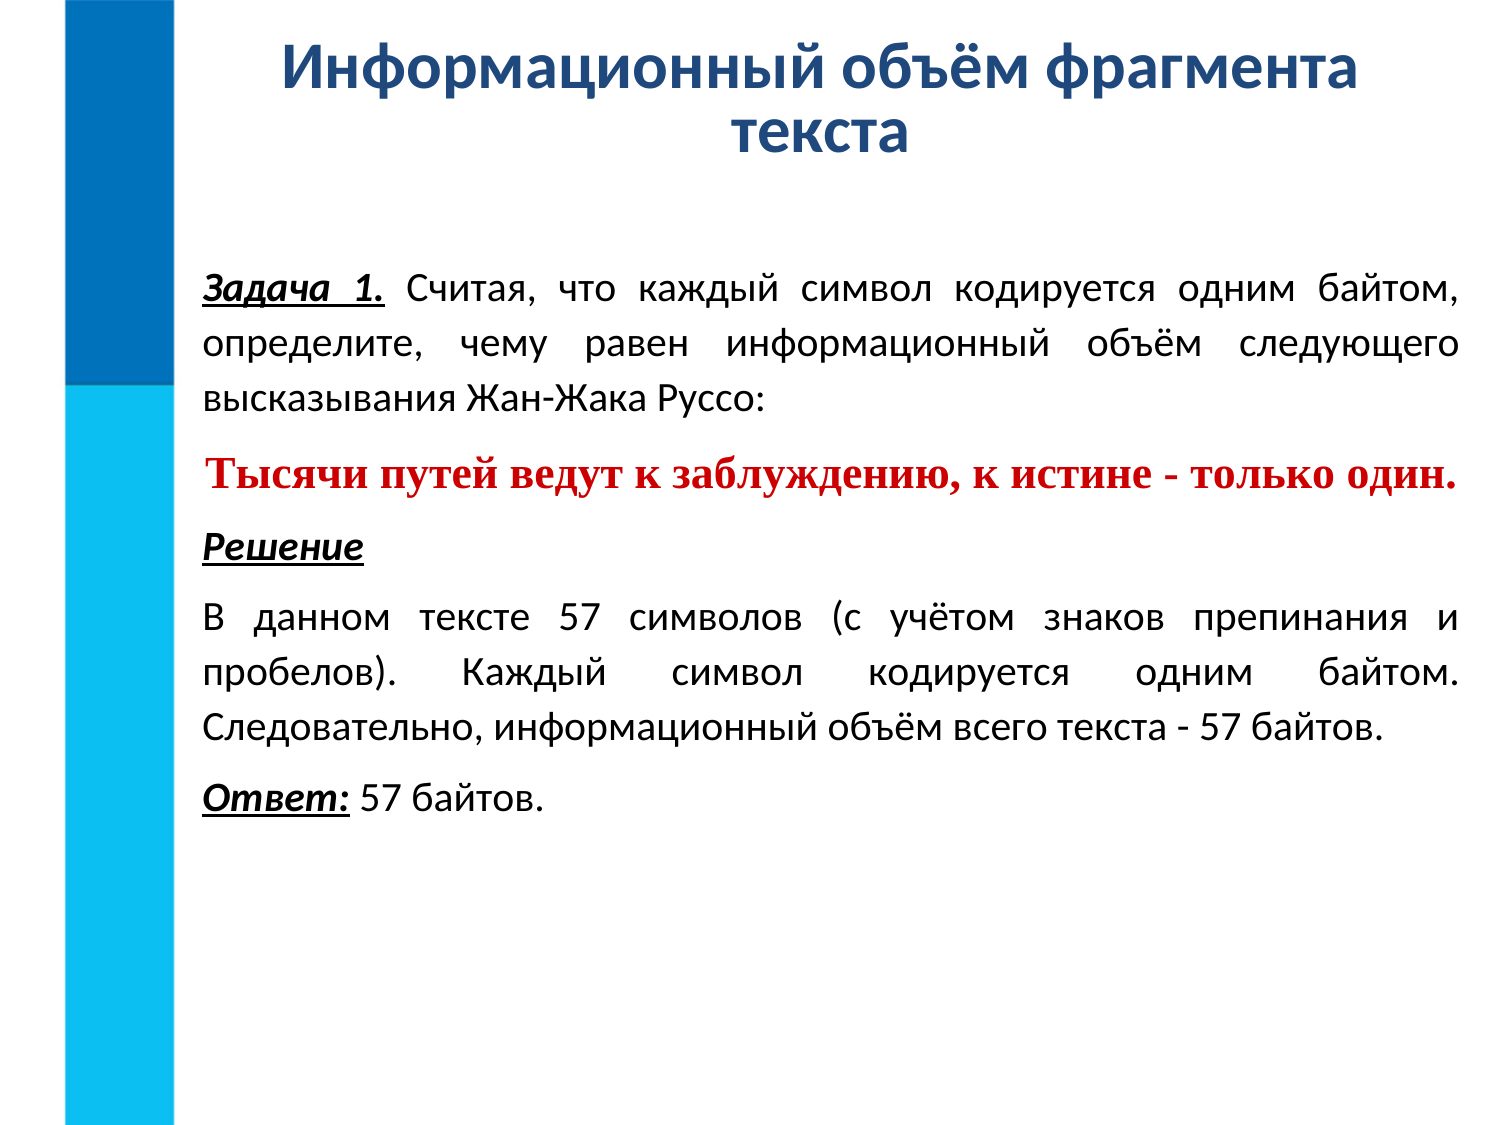

Информационный объём фрагмента текста
Задача 1. Считая, что каждый символ кодируется одним байтом, определите, чему равен информационный объём следующего высказывания Жан-Жака Руссо:
Тысячи путей ведут к заблуждению, к истине - только один.
Решение
В данном тексте 57 символов (с учётом знаков препинания и пробелов). Каждый символ кодируется одним байтом. Следовательно, информационный объём всего текста - 57 байтов.
Ответ: 57 байтов.